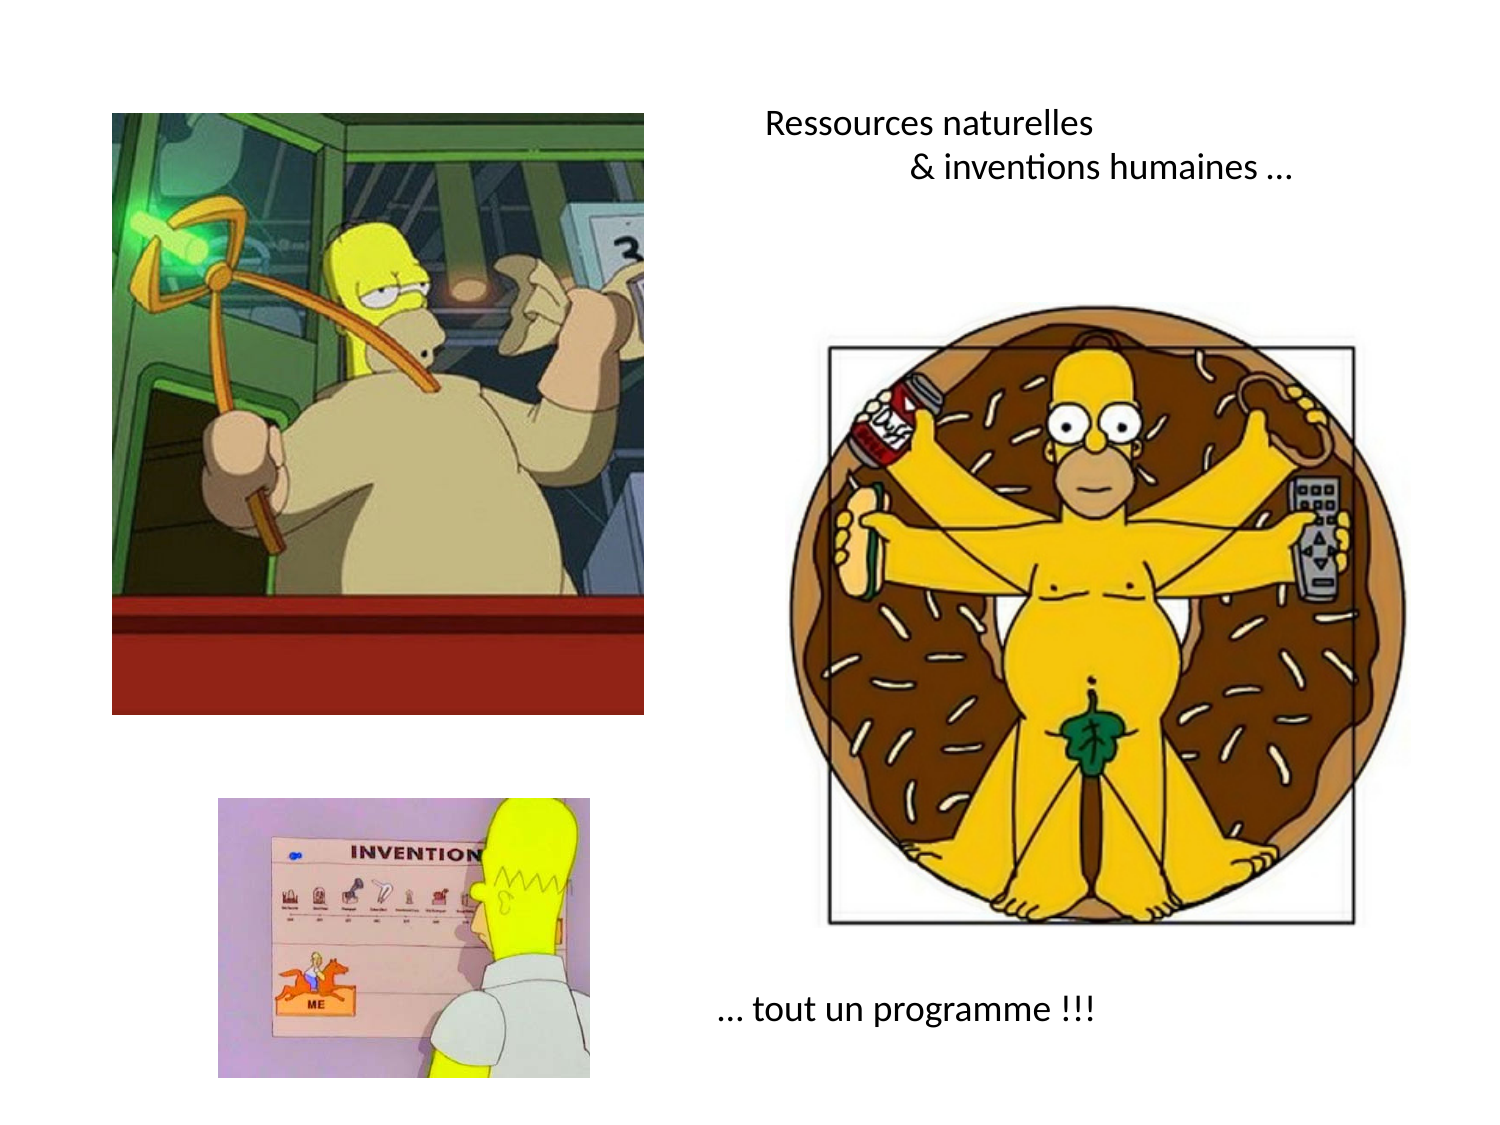

Ressources naturelles
 & inventions humaines …
… tout un programme !!!